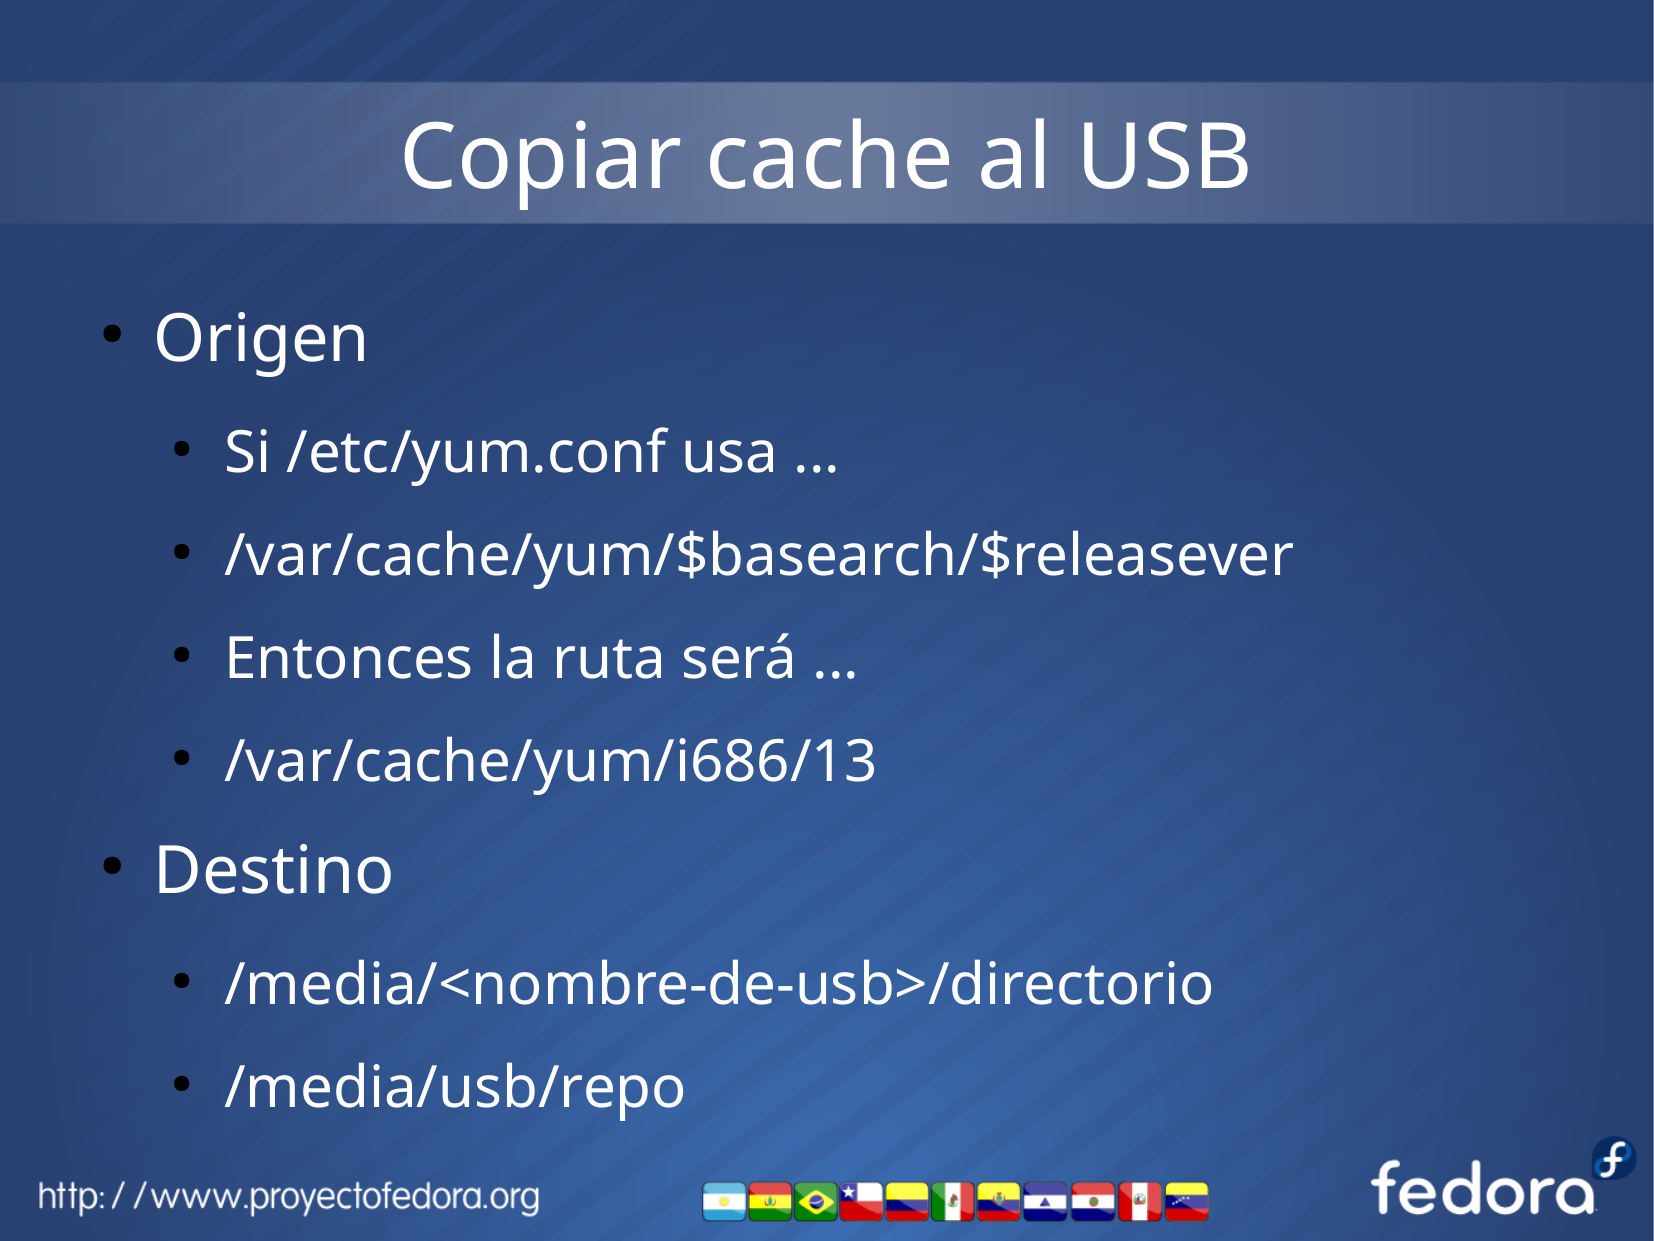

# Copiar cache al USB
Origen
Si /etc/yum.conf usa ...
/var/cache/yum/$basearch/$releasever
Entonces la ruta será ...
/var/cache/yum/i686/13
Destino
/media/<nombre-de-usb>/directorio
/media/usb/repo